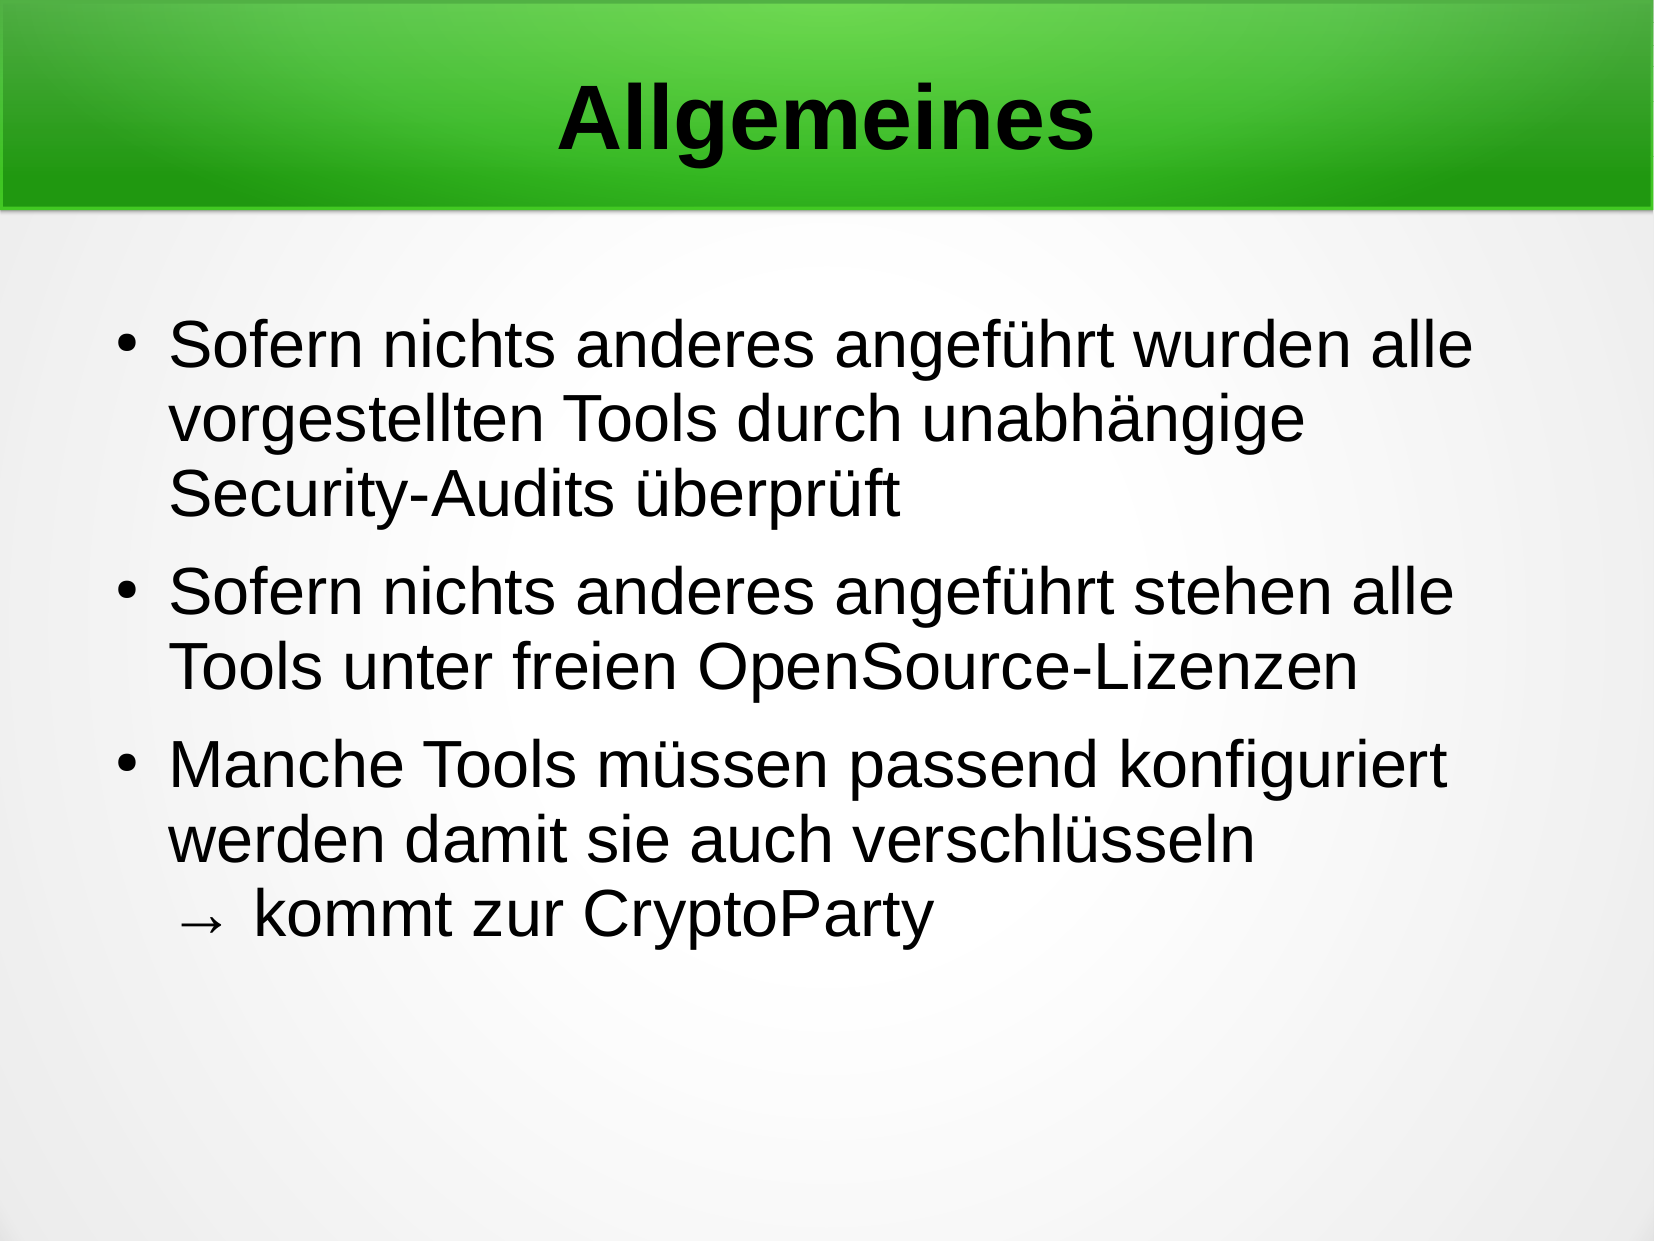

# Allgemeines
Sofern nichts anderes angeführt wurden alle vorgestellten Tools durch unabhängige Security-Audits überprüft
Sofern nichts anderes angeführt stehen alle Tools unter freien OpenSource-Lizenzen
Manche Tools müssen passend konfiguriert werden damit sie auch verschlüsseln → kommt zur CryptoParty